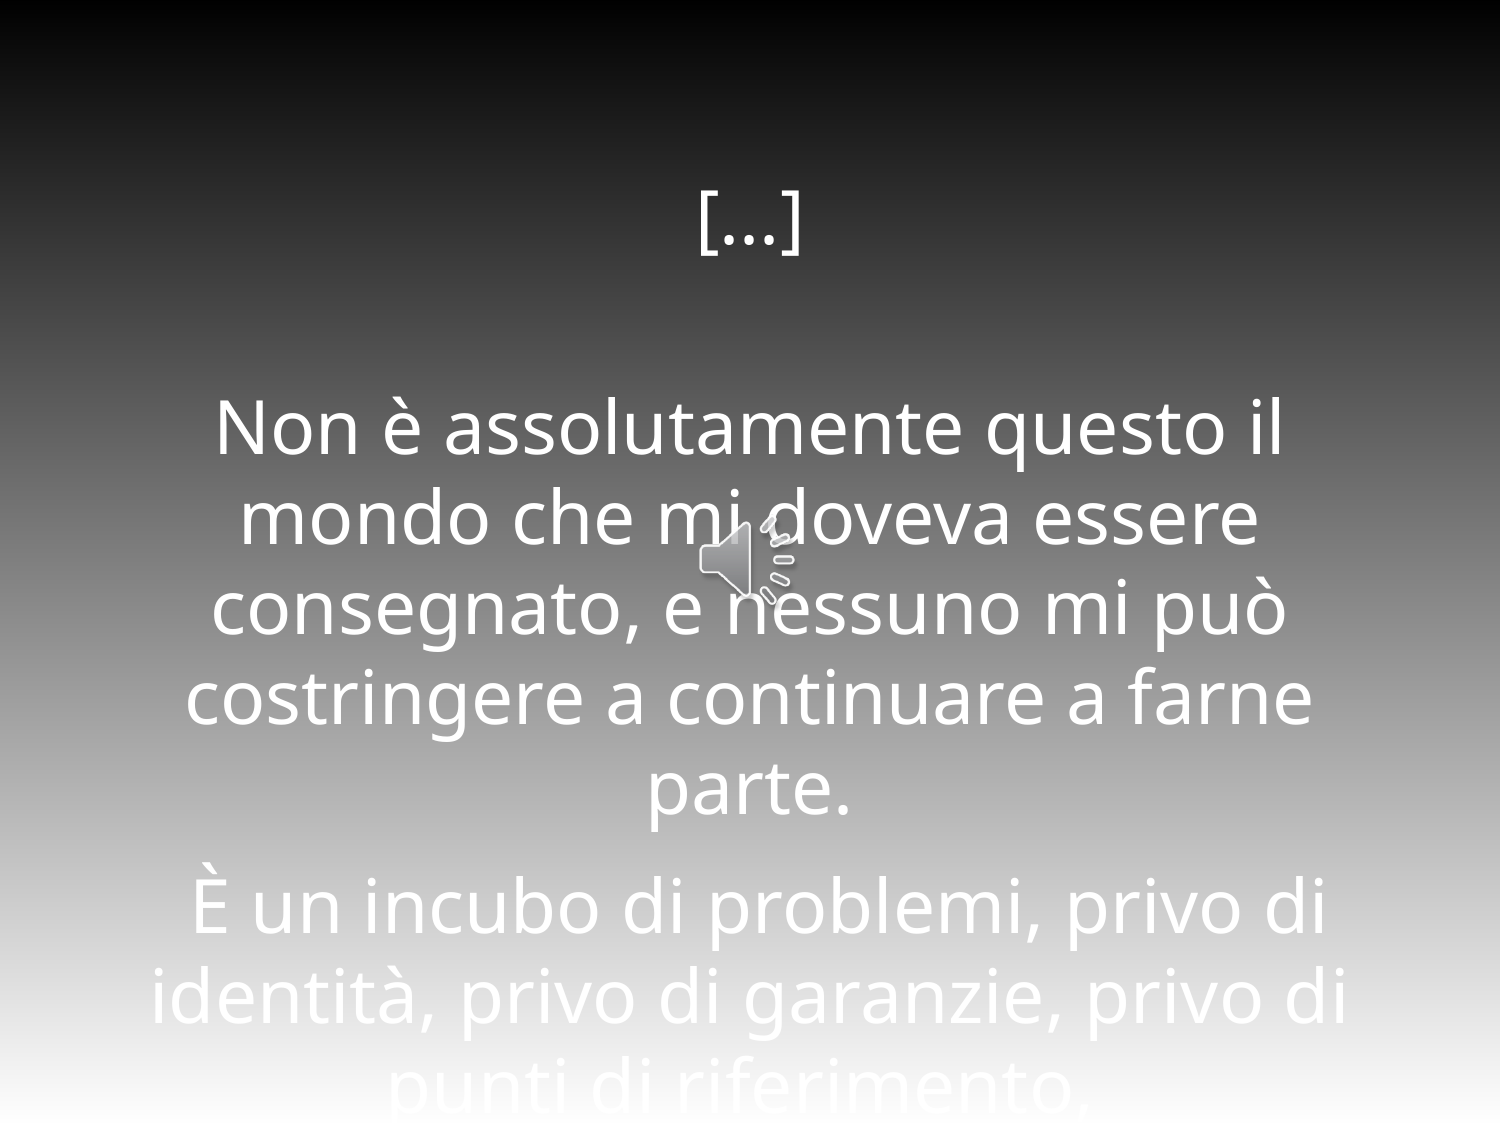

# [...]
Non è assolutamente questo il mondo che mi doveva essere consegnato, e nessuno mi può costringere a continuare a farne parte.
 È un incubo di problemi, privo di identità, privo di garanzie, privo di punti di riferimento,
e privo ormai anche di prospettive.